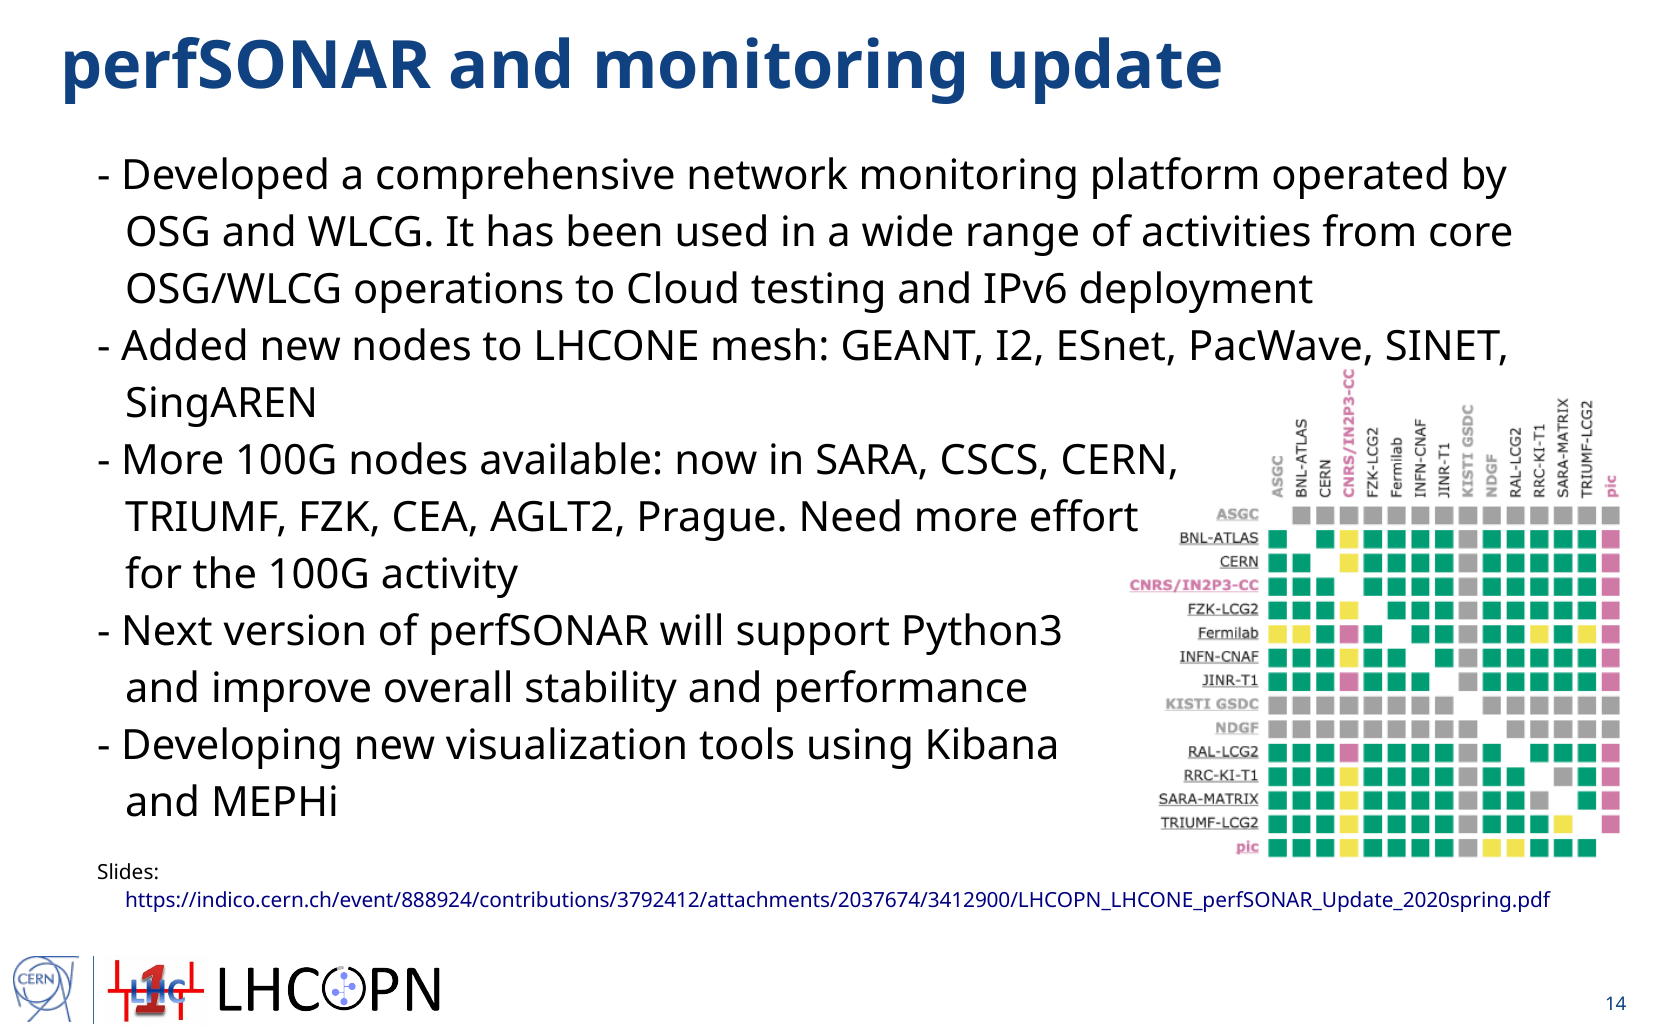

# perfSONAR and monitoring update
- Developed a comprehensive network monitoring platform operated by OSG and WLCG. It has been used in a wide range of activities from core OSG/WLCG operations to Cloud testing and IPv6 deployment
- Added new nodes to LHCONE mesh: GEANT, I2, ESnet, PacWave, SINET, SingAREN
- More 100G nodes available: now in SARA, CSCS, CERN,
TRIUMF, FZK, CEA, AGLT2, Prague. Need more effort
for the 100G activity
- Next version of perfSONAR will support Python3
and improve overall stability and performance
- Developing new visualization tools using Kibana
and MEPHi
Slides: https://indico.cern.ch/event/888924/contributions/3792412/attachments/2037674/3412900/LHCOPN_LHCONE_perfSONAR_Update_2020spring.pdf